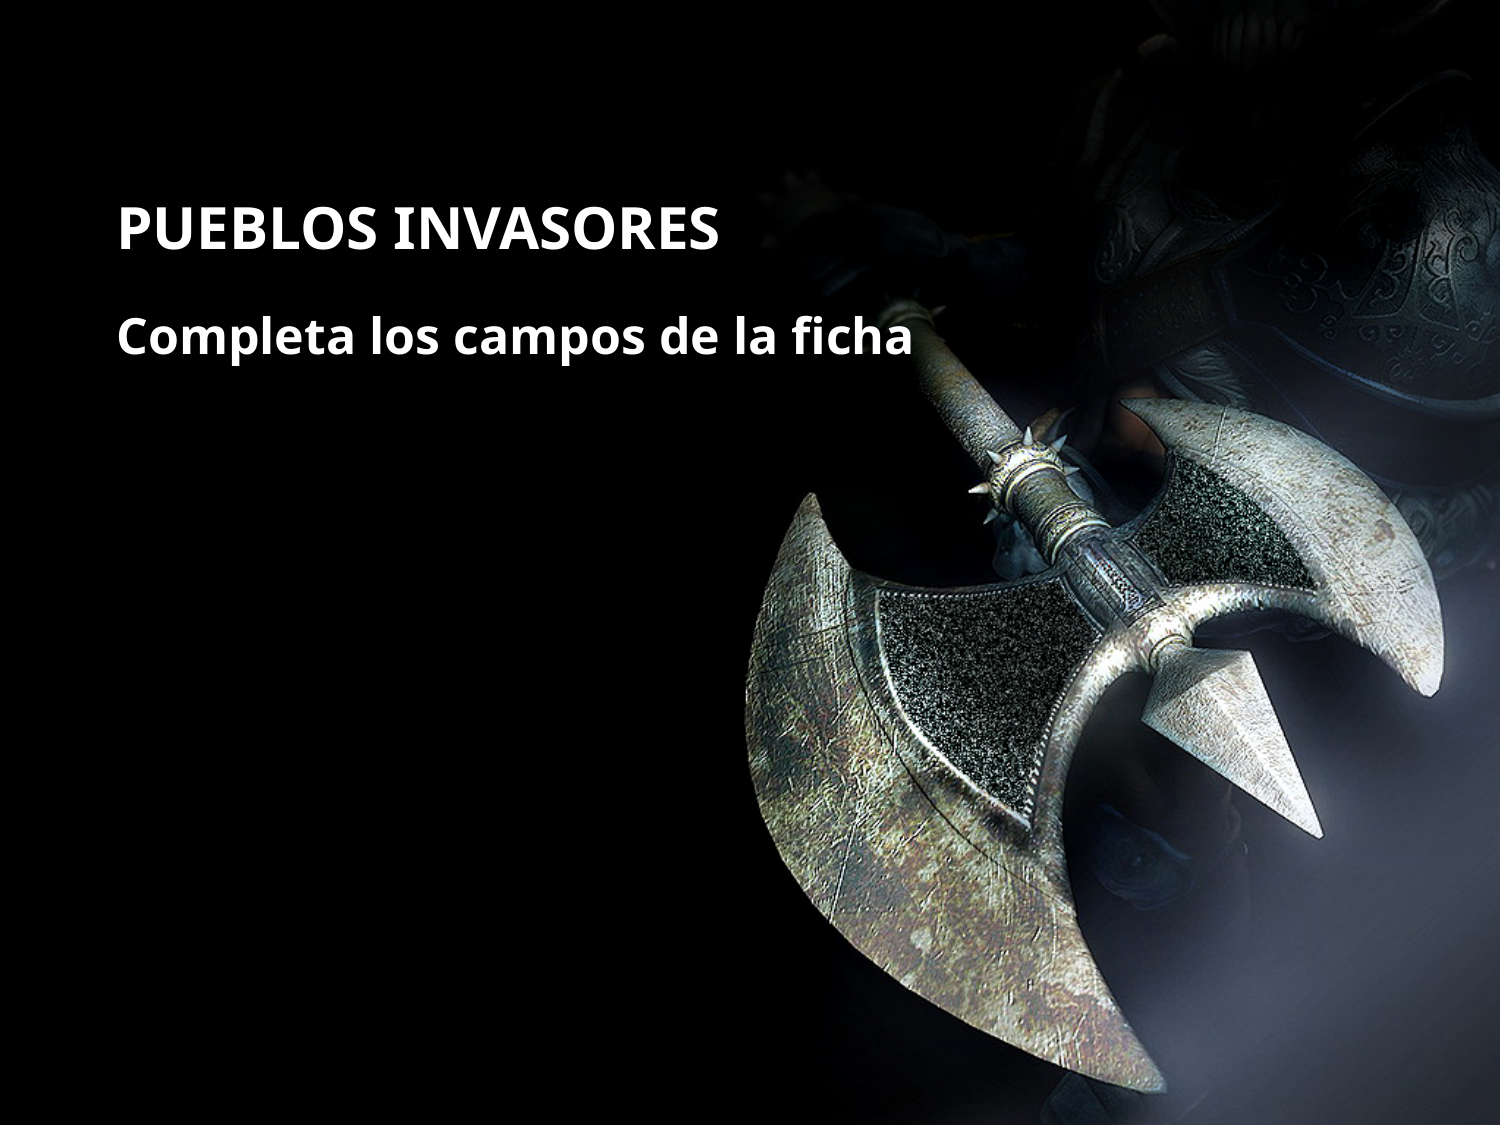

# PUEBLOS INVASORES
Completa los campos de la ficha